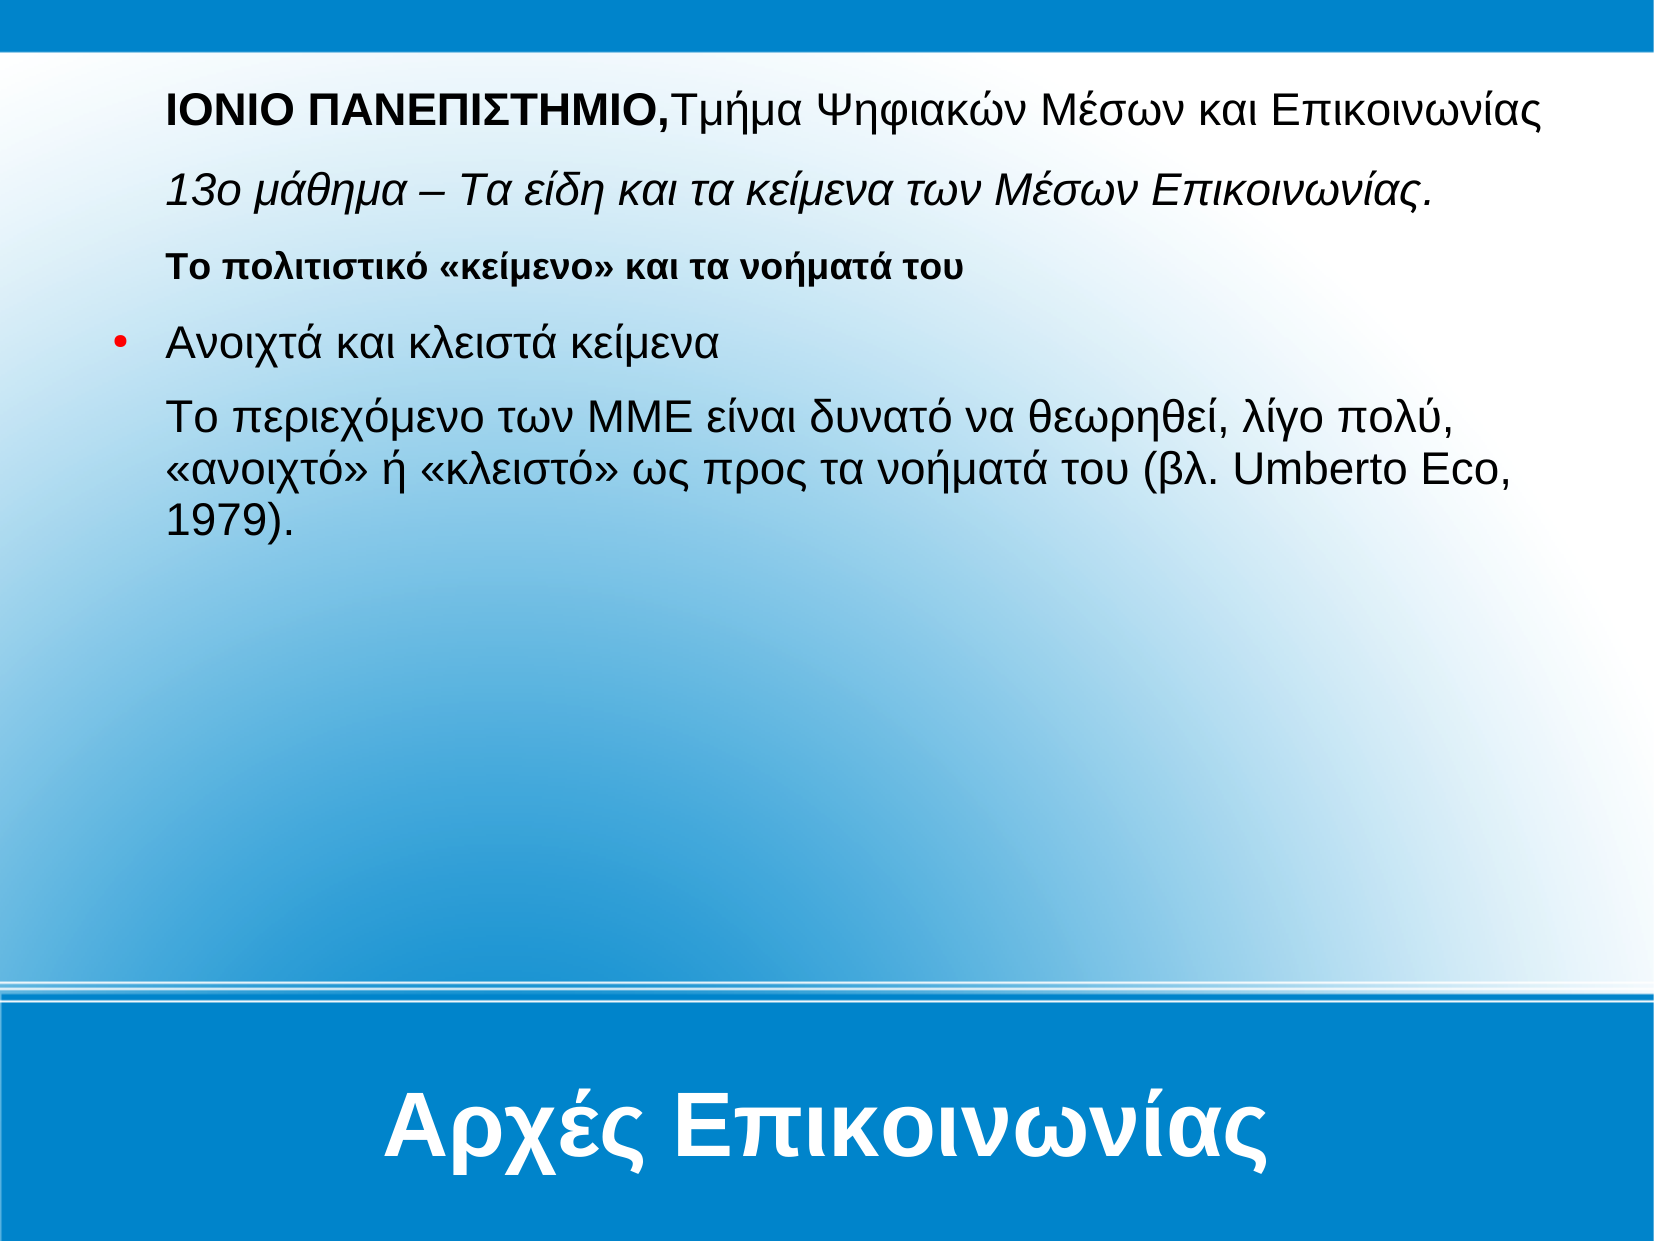

ΙΟΝΙΟ ΠΑΝΕΠΙΣΤΗΜΙΟ,Τμήμα Ψηφιακών Μέσων και Επικοινωνίας
13ο μάθημα – Τα είδη και τα κείμενα των Μέσων Επικοινωνίας.
Το πολιτιστικό «κείμενο» και τα νοήματά του
Ανοιχτά και κλειστά κείμενα
Το περιεχόμενο των ΜΜΕ είναι δυνατό να θεωρηθεί, λίγο πολύ, «ανοιχτό» ή «κλειστό» ως προς τα νοήματά του (βλ. Umberto Eco, 1979).
# Αρχές Επικοινωνίας